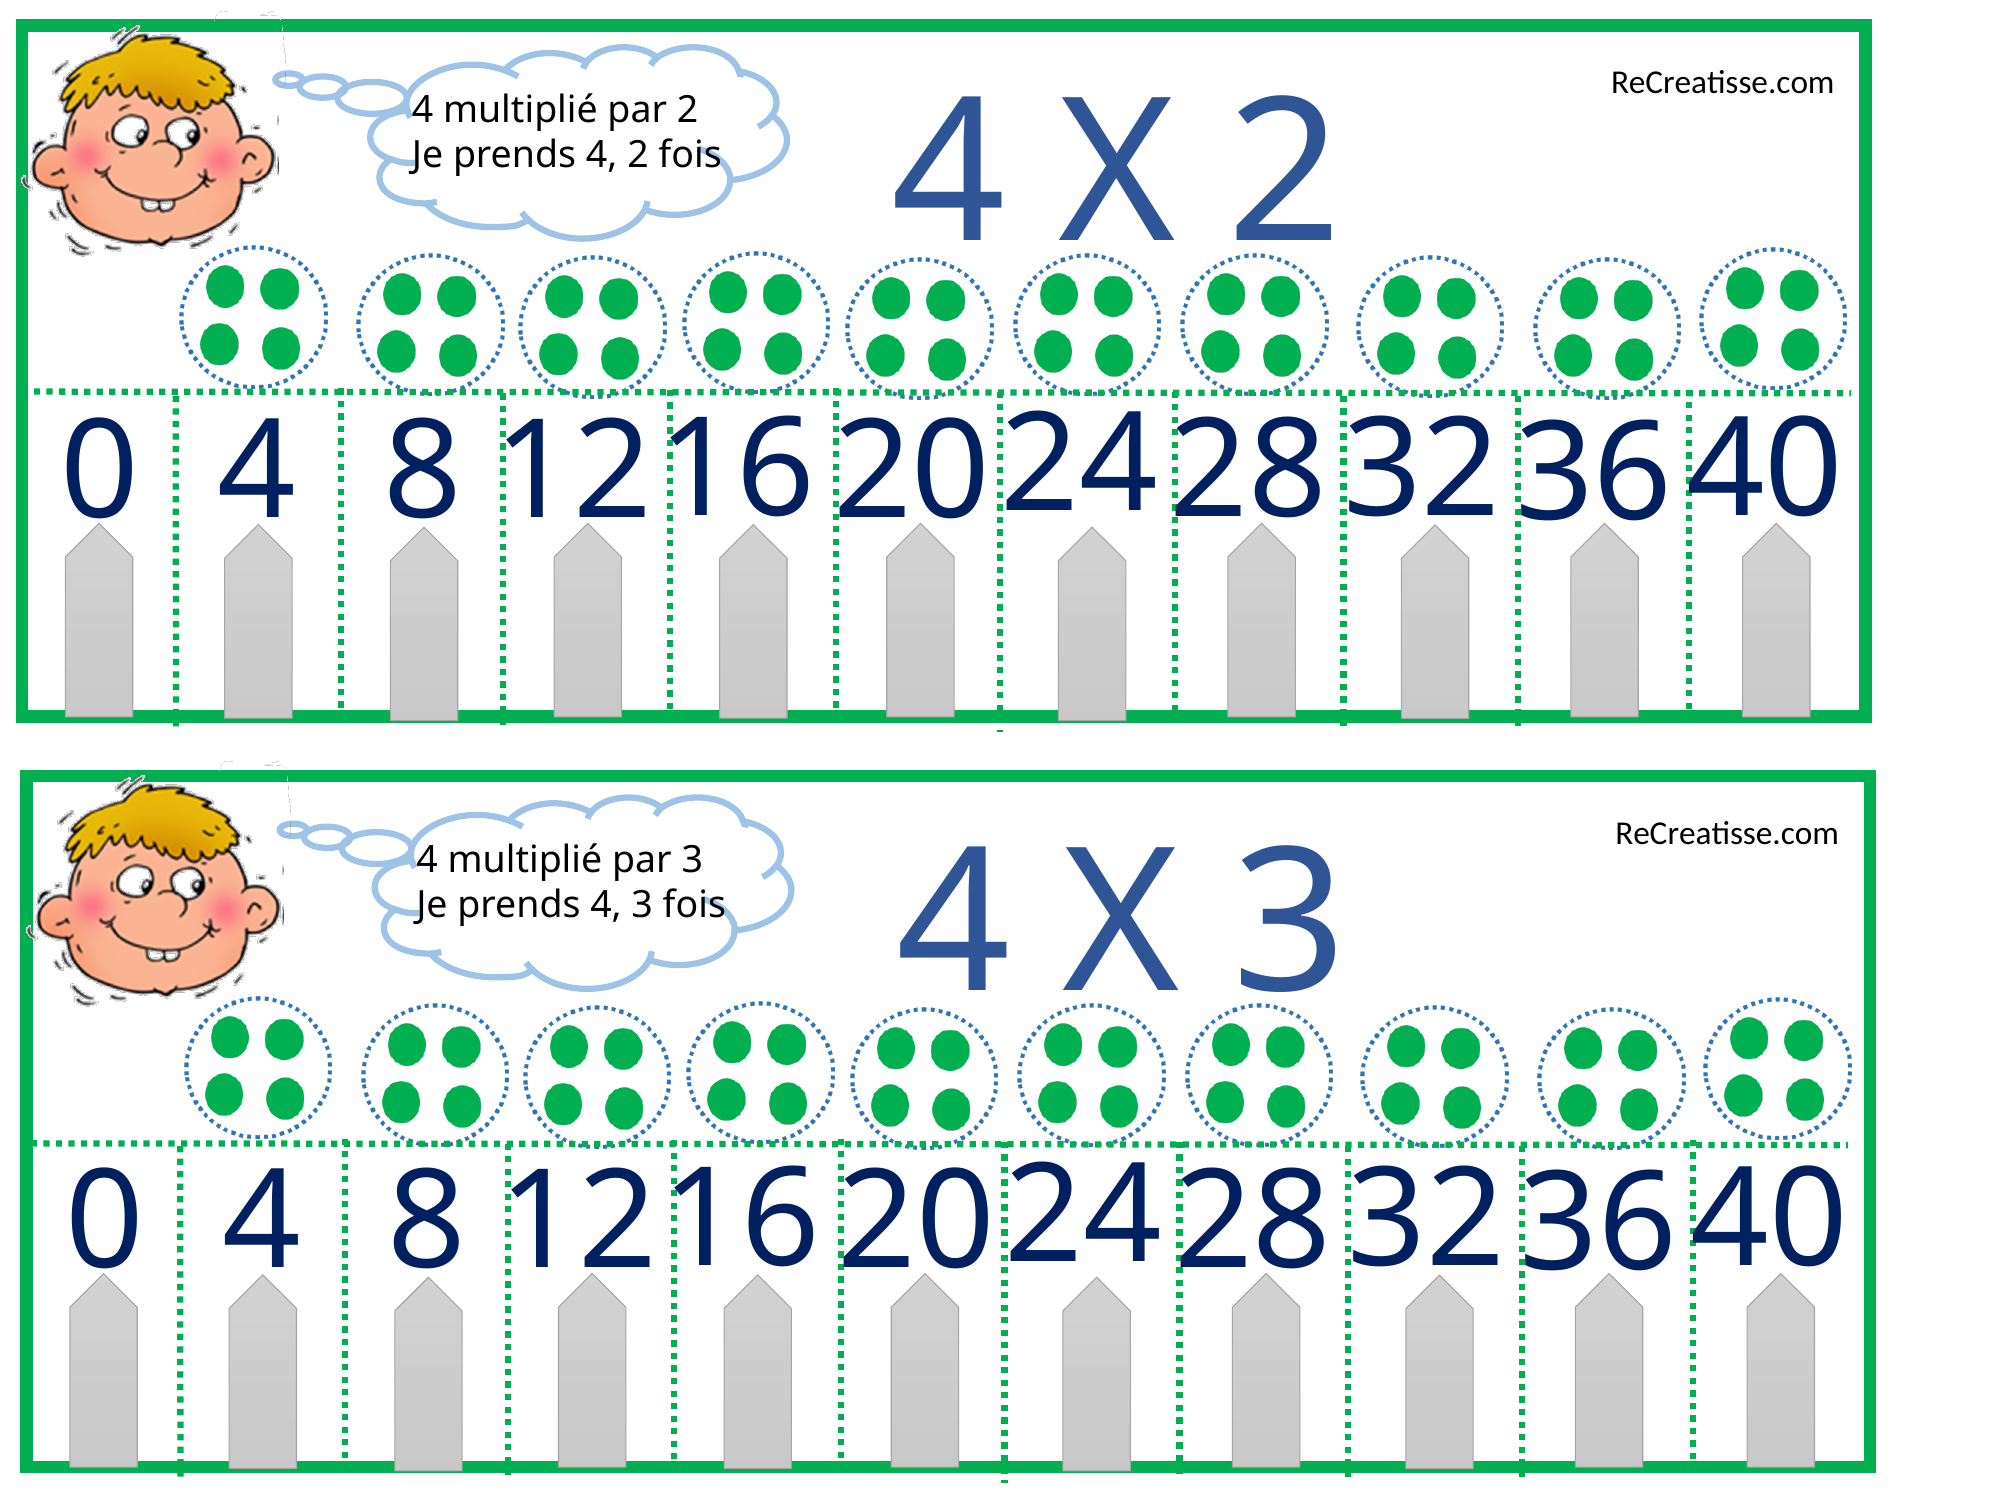

4 X 2
ReCreatisse.com
4 multiplié par 2
Je prends 4, 2 fois
24
16
32
40
28
0
4
8
12
20
36
4 X 3
ReCreatisse.com
4 multiplié par 3
Je prends 4, 3 fois
24
16
32
40
28
0
4
8
12
20
36